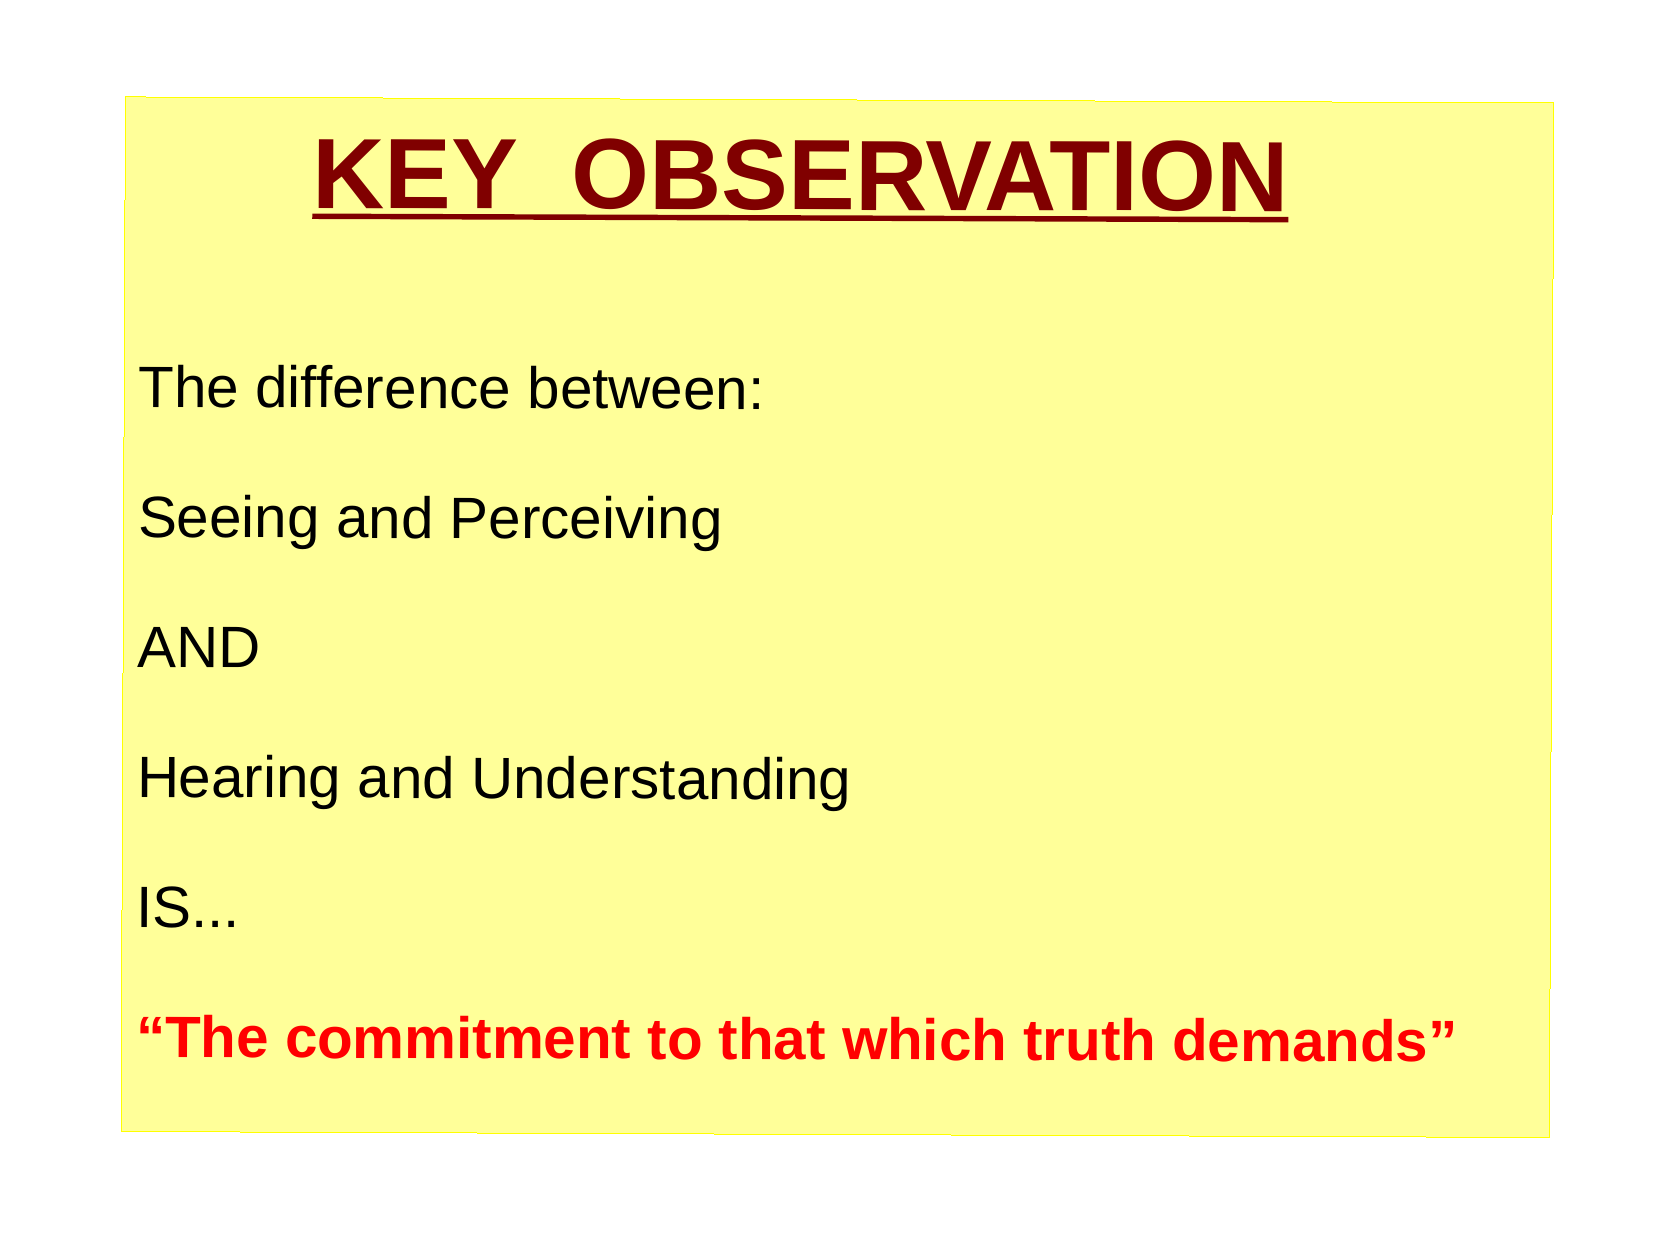

KEY OBSERVATION
The difference between:
Seeing and Perceiving
AND
Hearing and Understanding
IS...
“The commitment to that which truth demands”